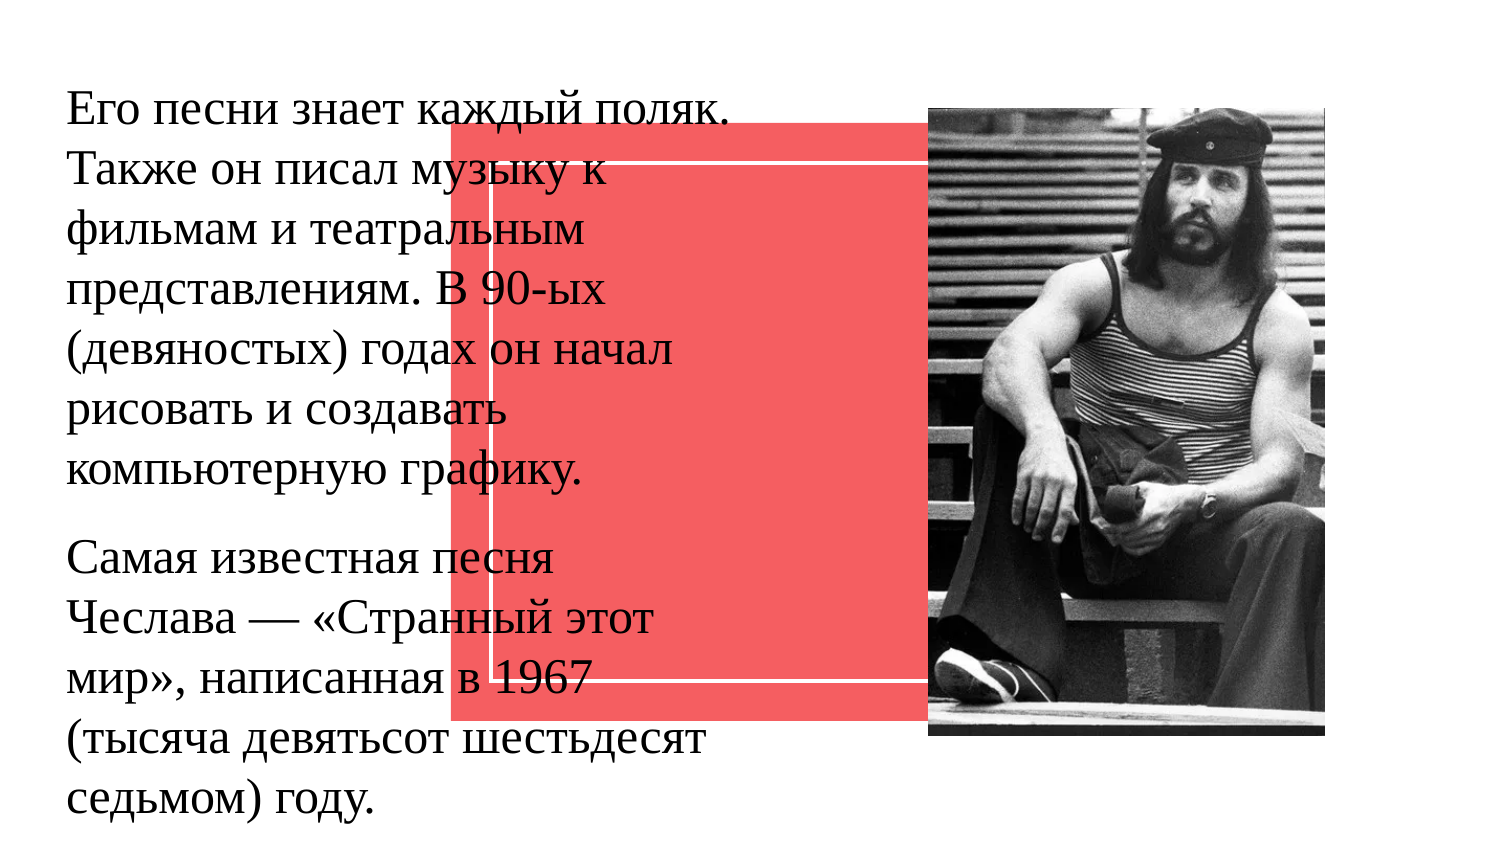

# Его песни знает каждый поляк. Также он писал музыку к фильмам и театральным представлениям. В 90-ых (девяностых) годах он начал рисовать и создавать компьютерную графику.
Самая известная песня Чеслава — «Странный этот мир», написанная в 1967 (тысяча девятьсот шестьдесят седьмом) году.